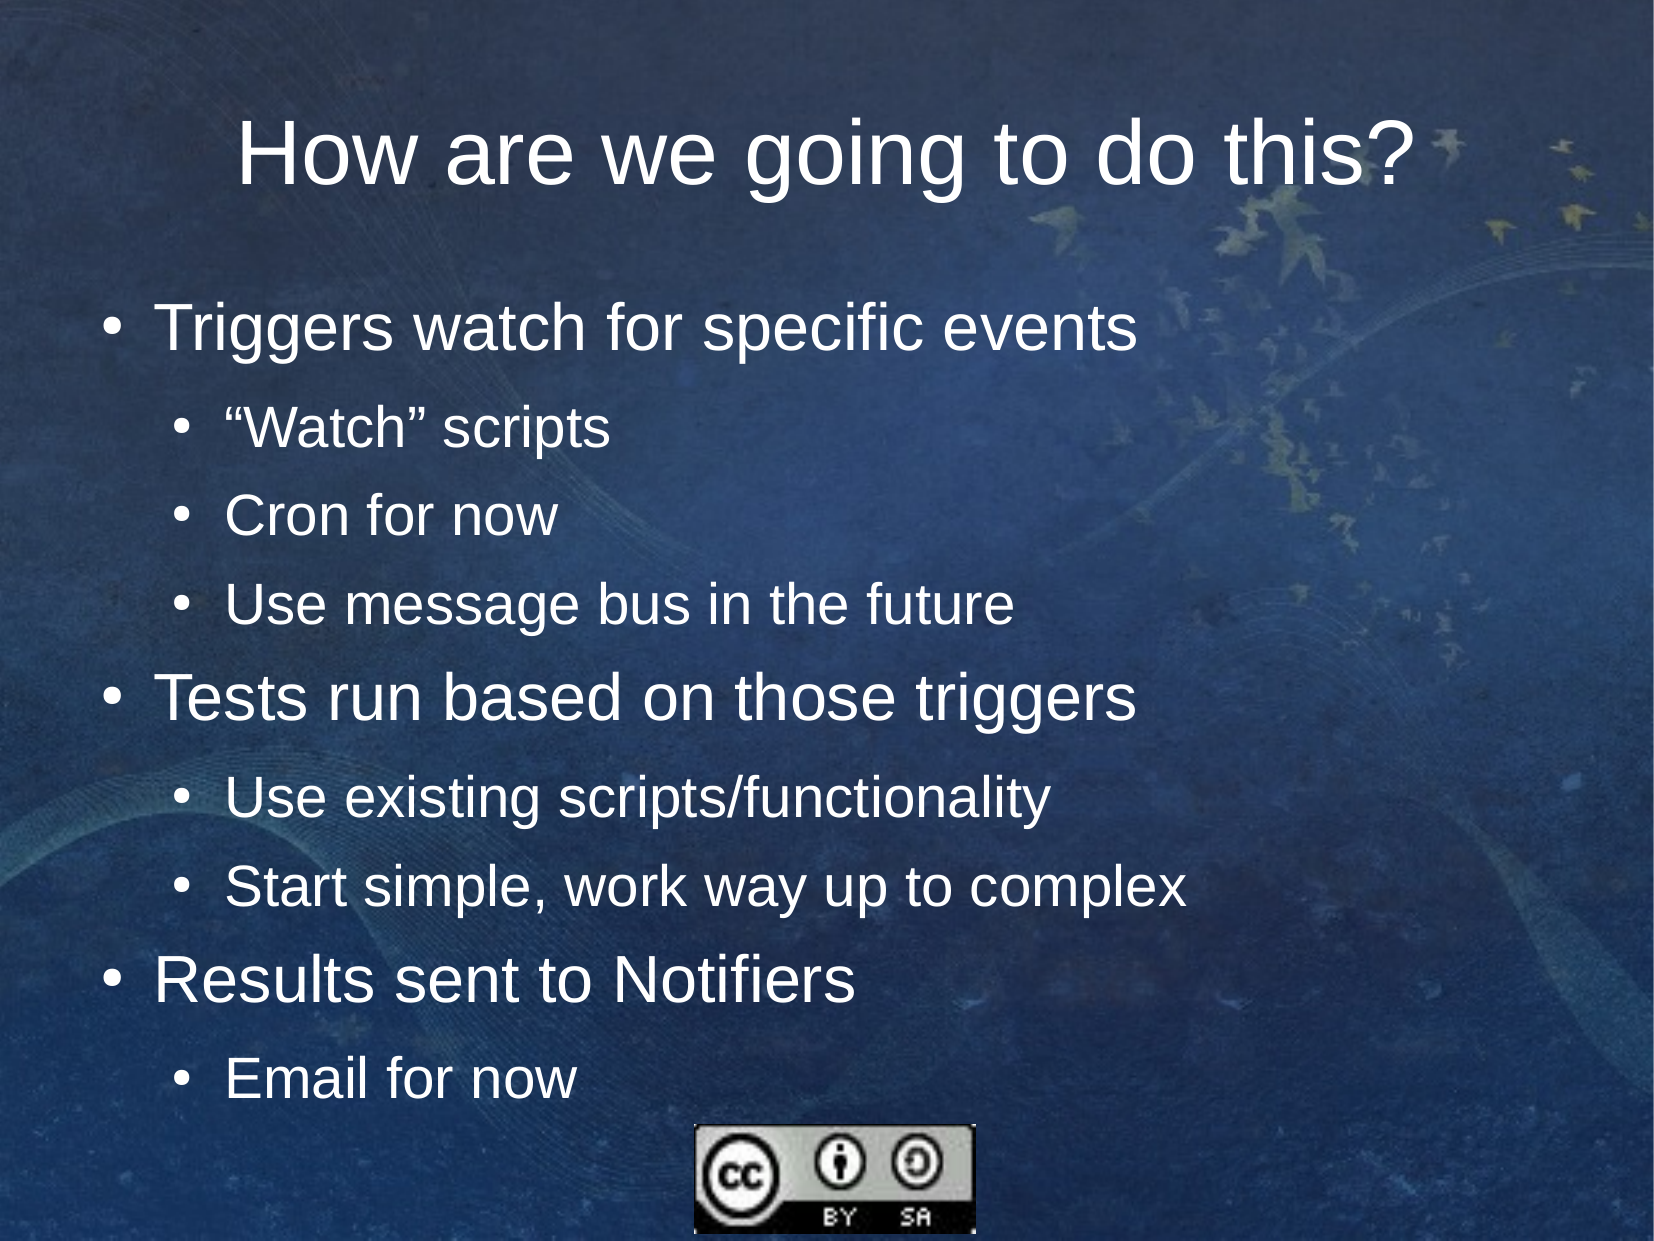

# How are we going to do this?
Triggers watch for specific events
“Watch” scripts
Cron for now
Use message bus in the future
Tests run based on those triggers
Use existing scripts/functionality
Start simple, work way up to complex
Results sent to Notifiers
Email for now